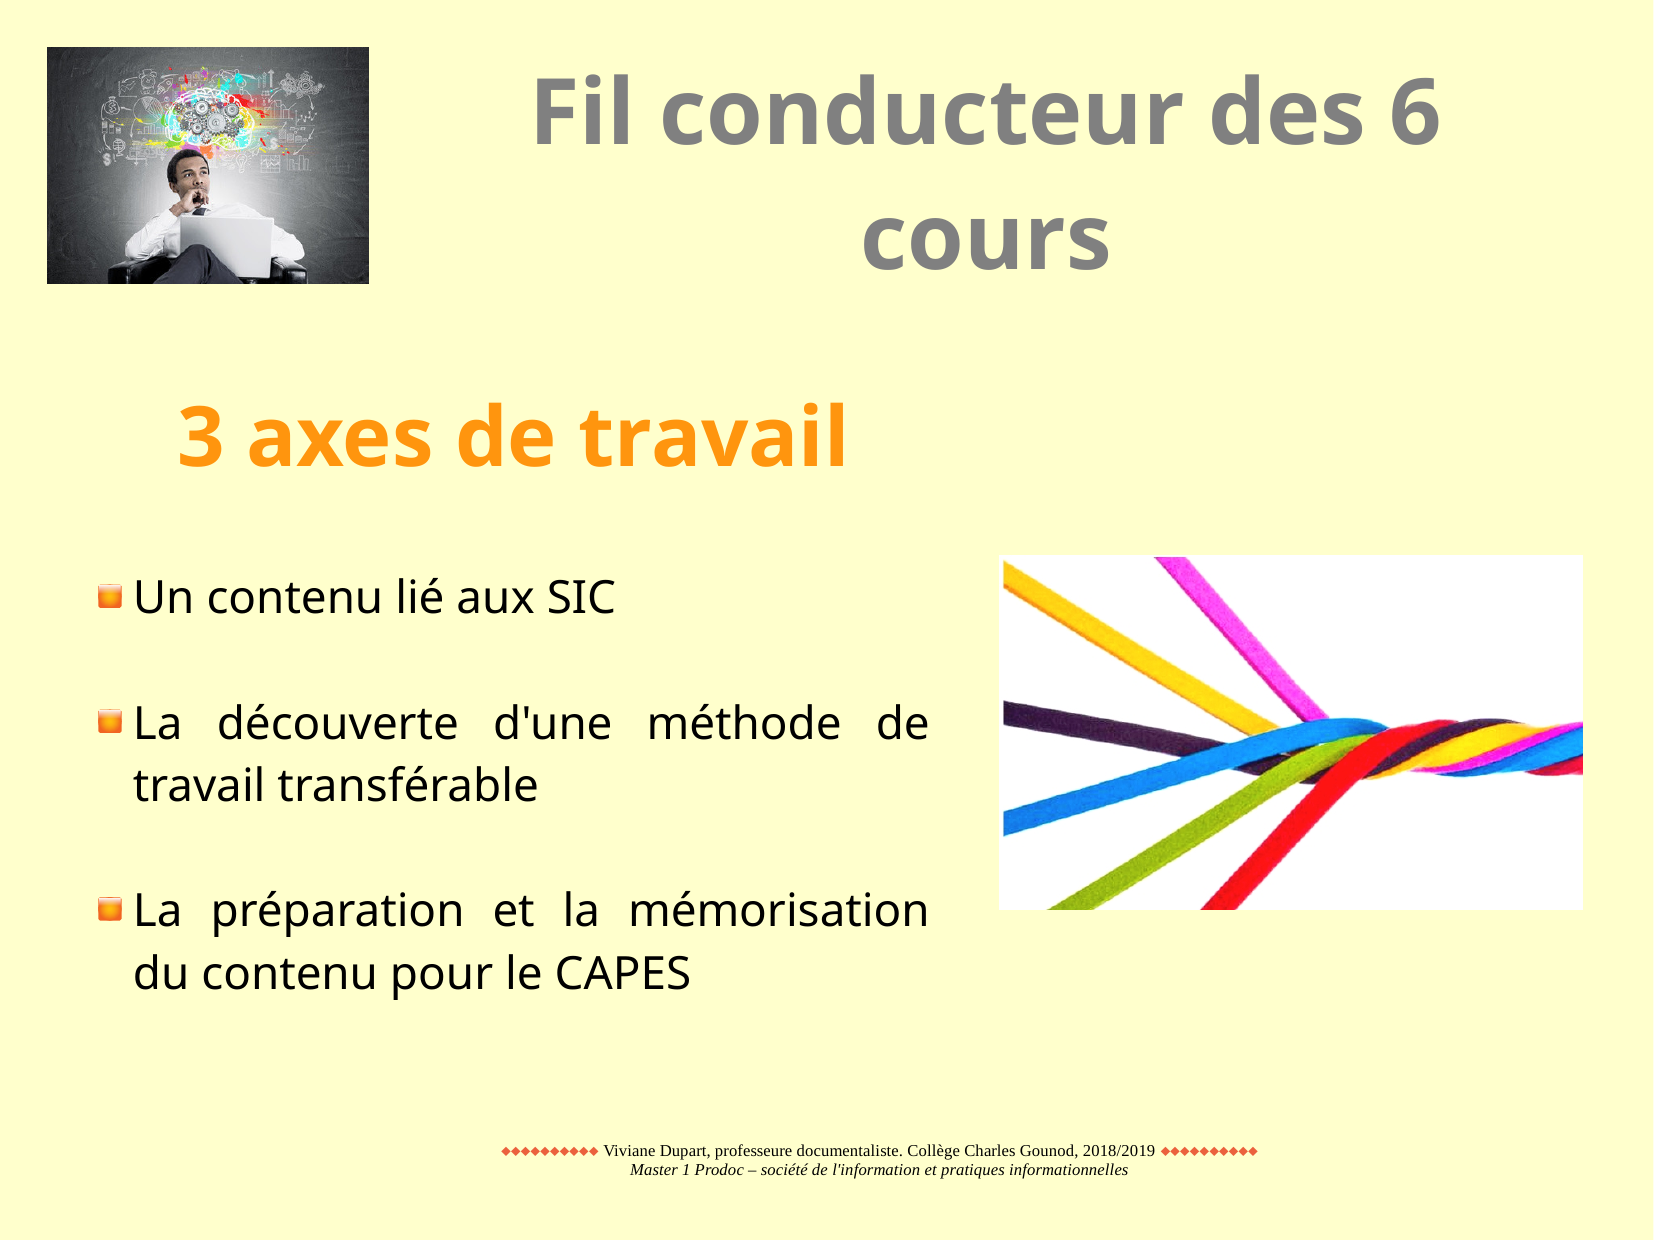

Fil conducteur des 6 cours
3 axes de travail
Un contenu lié aux SIC
La découverte d'une méthode de travail transférable
La préparation et la mémorisation du contenu pour le CAPES
#  Viviane Dupart, professeure documentaliste. Collège Charles Gounod, 2018/2019 
Master 1 Prodoc – société de l'information et pratiques informationnelles